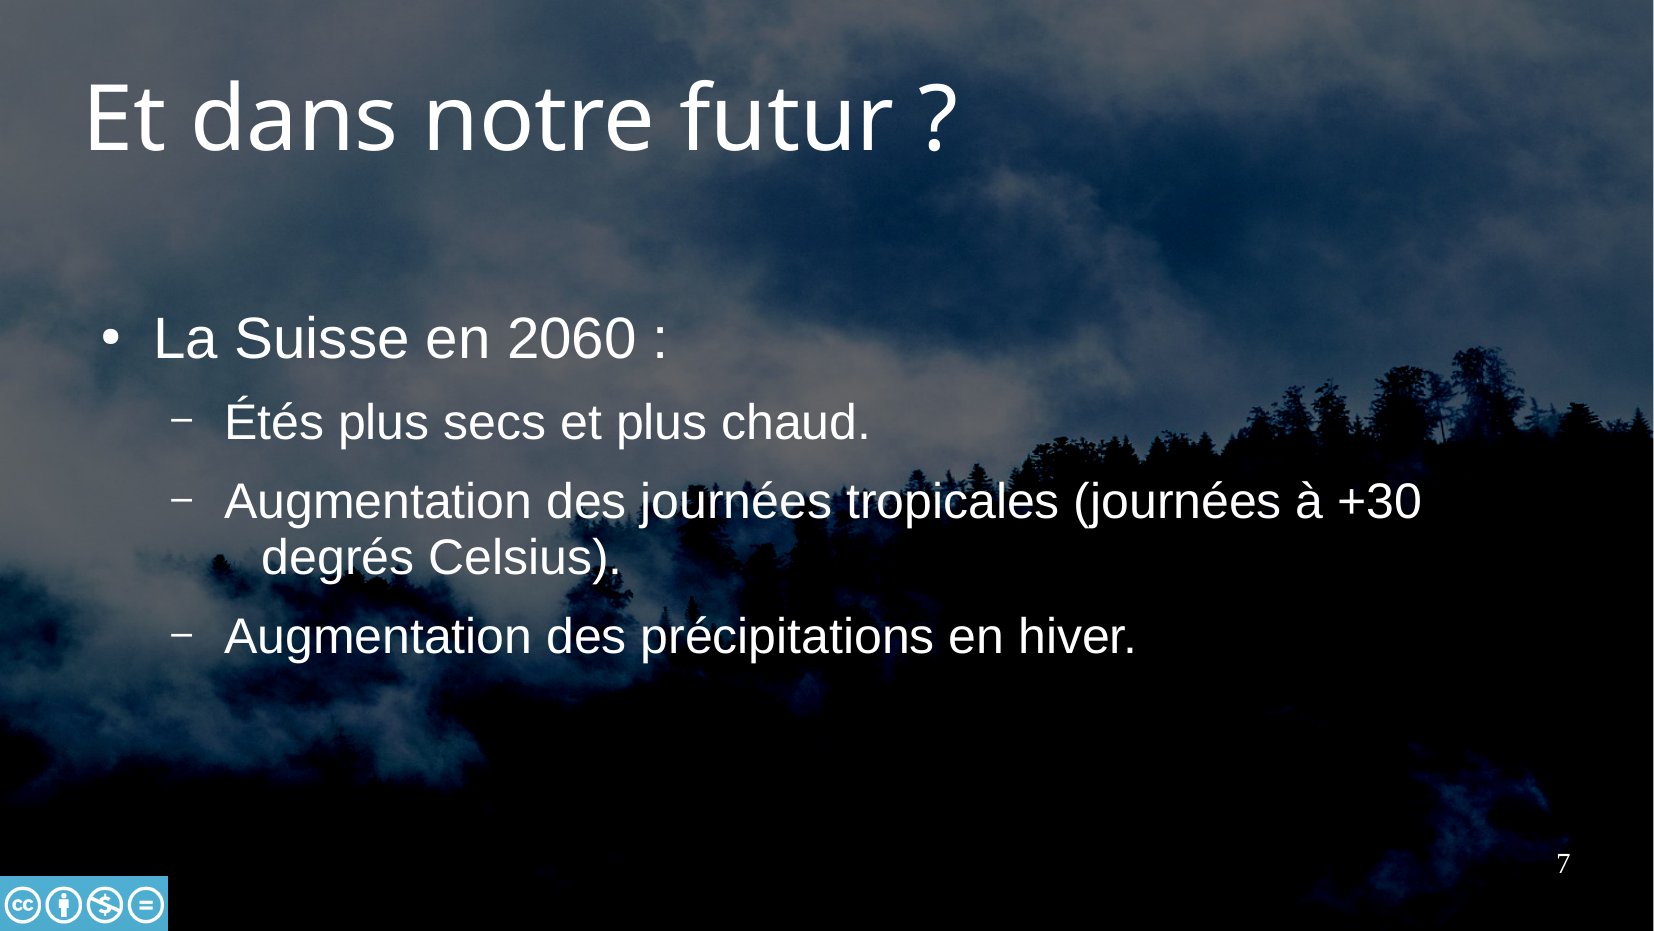

# Et dans notre futur ?
La Suisse en 2060 :
Étés plus secs et plus chaud.
Augmentation des journées tropicales (journées à +30 degrés Celsius).
Augmentation des précipitations en hiver.
7